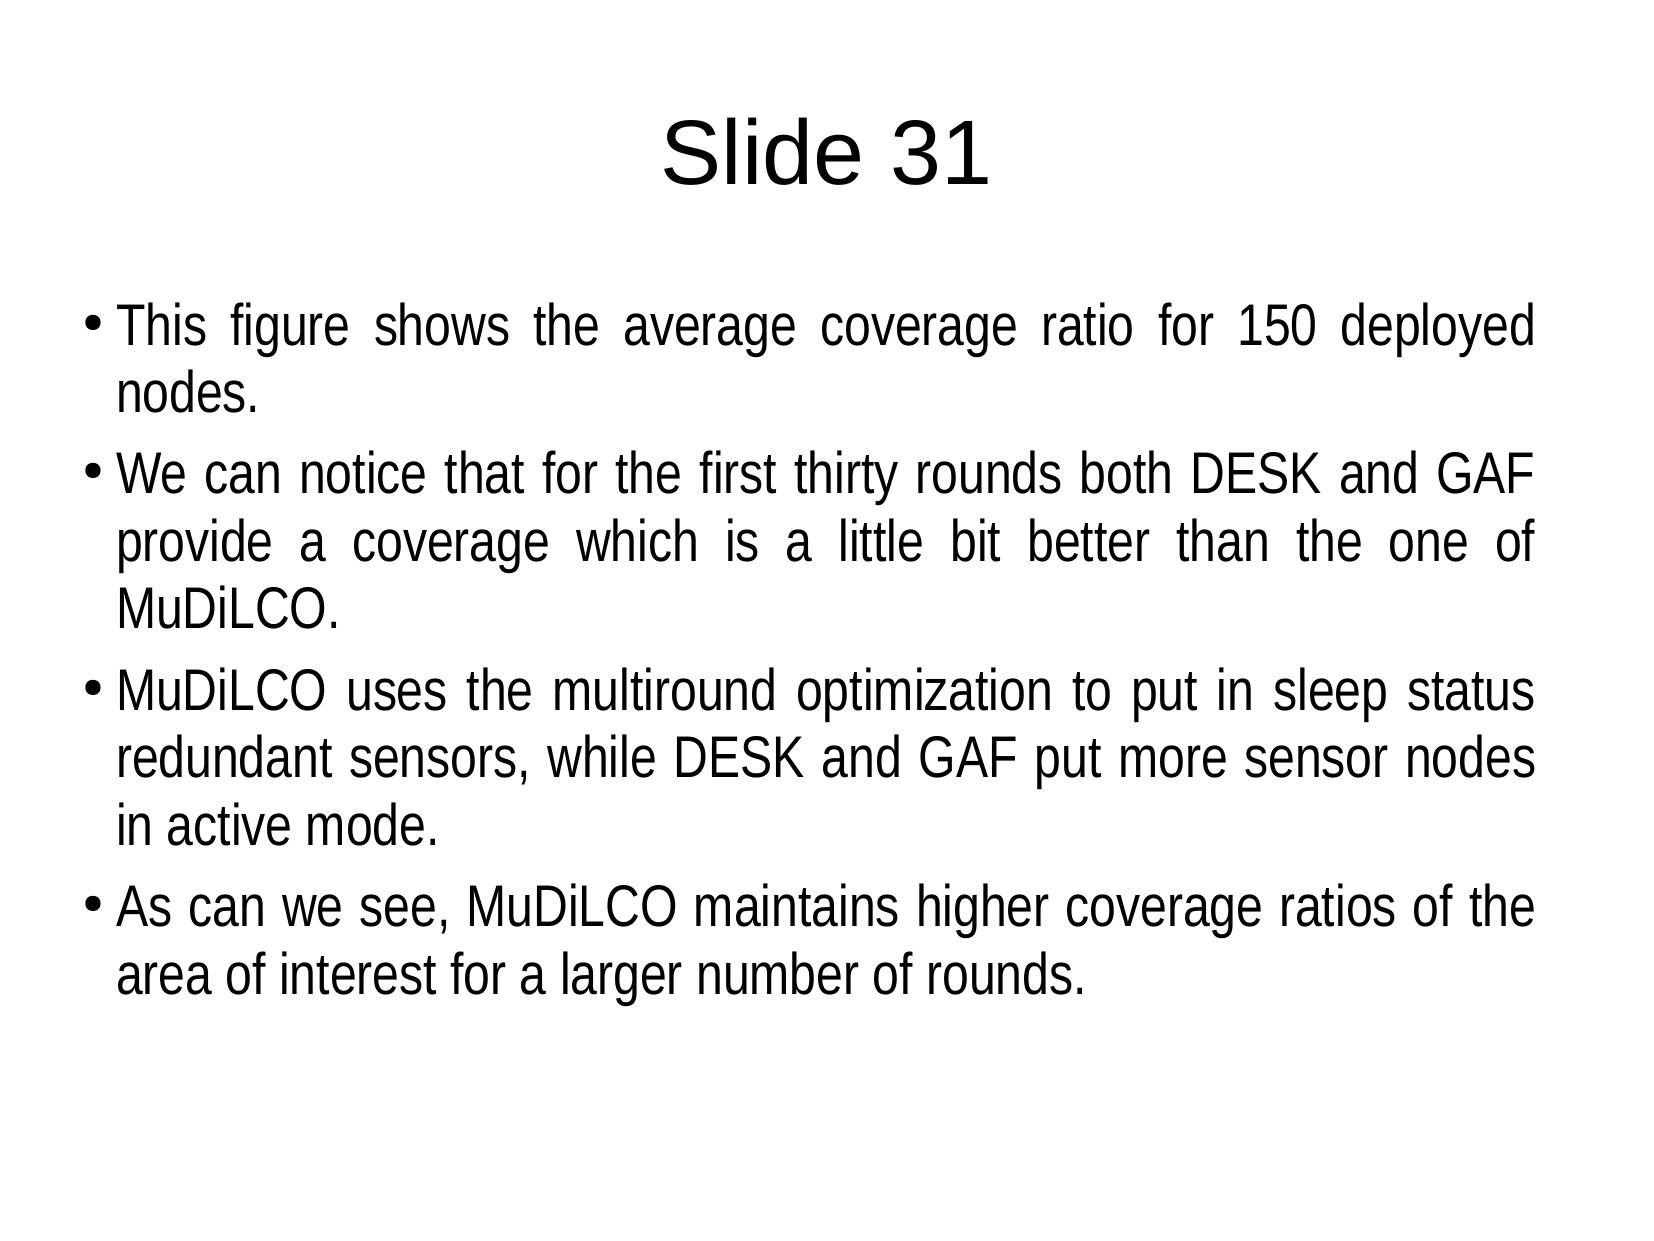

# Slide 31
This figure shows the average coverage ratio for 150 deployed nodes.
We can notice that for the first thirty rounds both DESK and GAF provide a coverage which is a little bit better than the one of MuDiLCO.
MuDiLCO uses the multiround optimization to put in sleep status redundant sensors, while DESK and GAF put more sensor nodes in active mode.
As can we see, MuDiLCO maintains higher coverage ratios of the area of interest for a larger number of rounds.